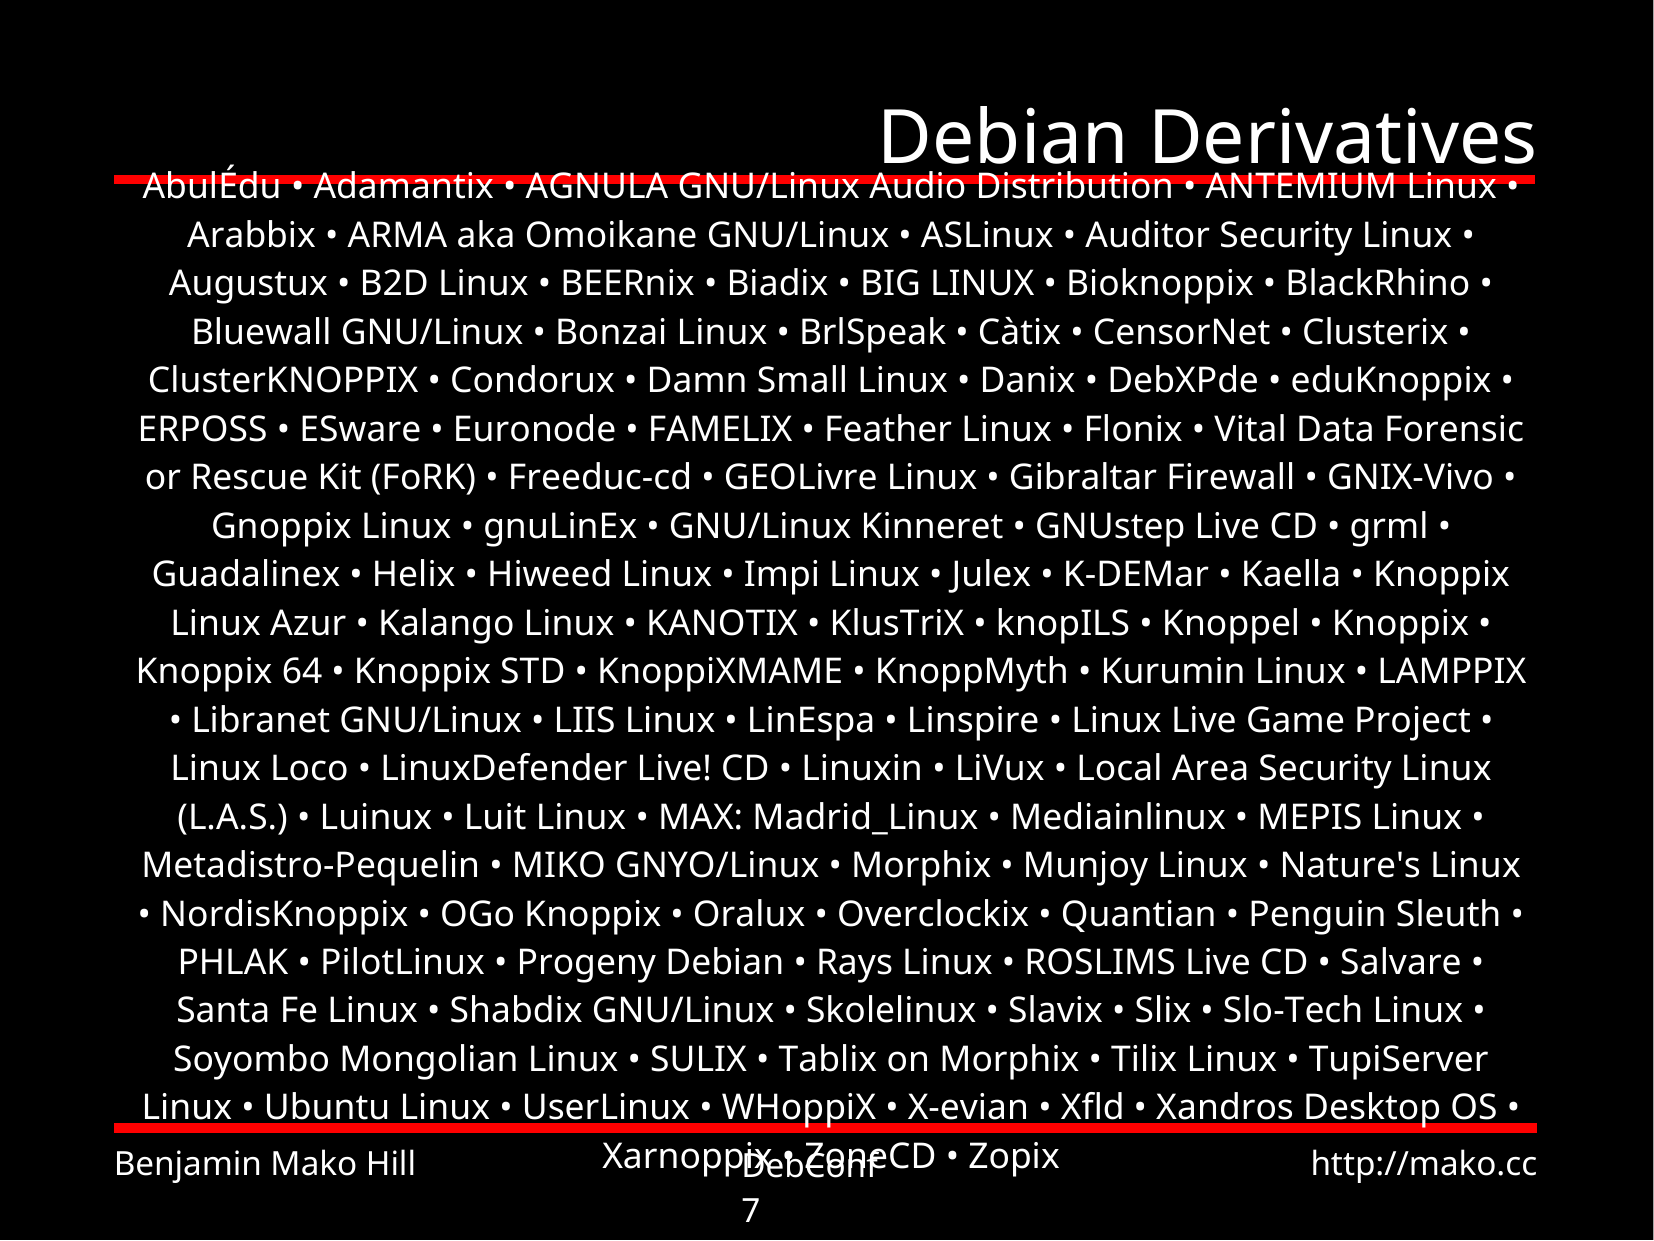

# Debian Derivatives
AbulÉdu • Adamantix • AGNULA GNU/Linux Audio Distribution • ANTEMIUM Linux • Arabbix • ARMA aka Omoikane GNU/Linux • ASLinux • Auditor Security Linux • Augustux • B2D Linux • BEERnix • Biadix • BIG LINUX • Bioknoppix • BlackRhino • Bluewall GNU/Linux • Bonzai Linux • BrlSpeak • Càtix • CensorNet • Clusterix • ClusterKNOPPIX • Condorux • Damn Small Linux • Danix • DebXPde • eduKnoppix • ERPOSS • ESware • Euronode • FAMELIX • Feather Linux • Flonix • Vital Data Forensic or Rescue Kit (FoRK) • Freeduc-cd • GEOLivre Linux • Gibraltar Firewall • GNIX-Vivo • Gnoppix Linux • gnuLinEx • GNU/Linux Kinneret • GNUstep Live CD • grml • Guadalinex • Helix • Hiweed Linux • Impi Linux • Julex • K-DEMar • Kaella • Knoppix Linux Azur • Kalango Linux • KANOTIX • KlusTriX • knopILS • Knoppel • Knoppix • Knoppix 64 • Knoppix STD • KnoppiXMAME • KnoppMyth • Kurumin Linux • LAMPPIX • Libranet GNU/Linux • LIIS Linux • LinEspa • Linspire • Linux Live Game Project • Linux Loco • LinuxDefender Live! CD • Linuxin • LiVux • Local Area Security Linux (L.A.S.) • Luinux • Luit Linux • MAX: Madrid_Linux • Mediainlinux • MEPIS Linux • Metadistro-Pequelin • MIKO GNYO/Linux • Morphix • Munjoy Linux • Nature's Linux • NordisKnoppix • OGo Knoppix • Oralux • Overclockix • Quantian • Penguin Sleuth • PHLAK • PilotLinux • Progeny Debian • Rays Linux • ROSLIMS Live CD • Salvare • Santa Fe Linux • Shabdix GNU/Linux • Skolelinux • Slavix • Slix • Slo-Tech Linux • Soyombo Mongolian Linux • SULIX • Tablix on Morphix • Tilix Linux • TupiServer Linux • Ubuntu Linux • UserLinux • WHoppiX • X-evian • Xfld • Xandros Desktop OS • Xarnoppix • ZoneCD • Zopix